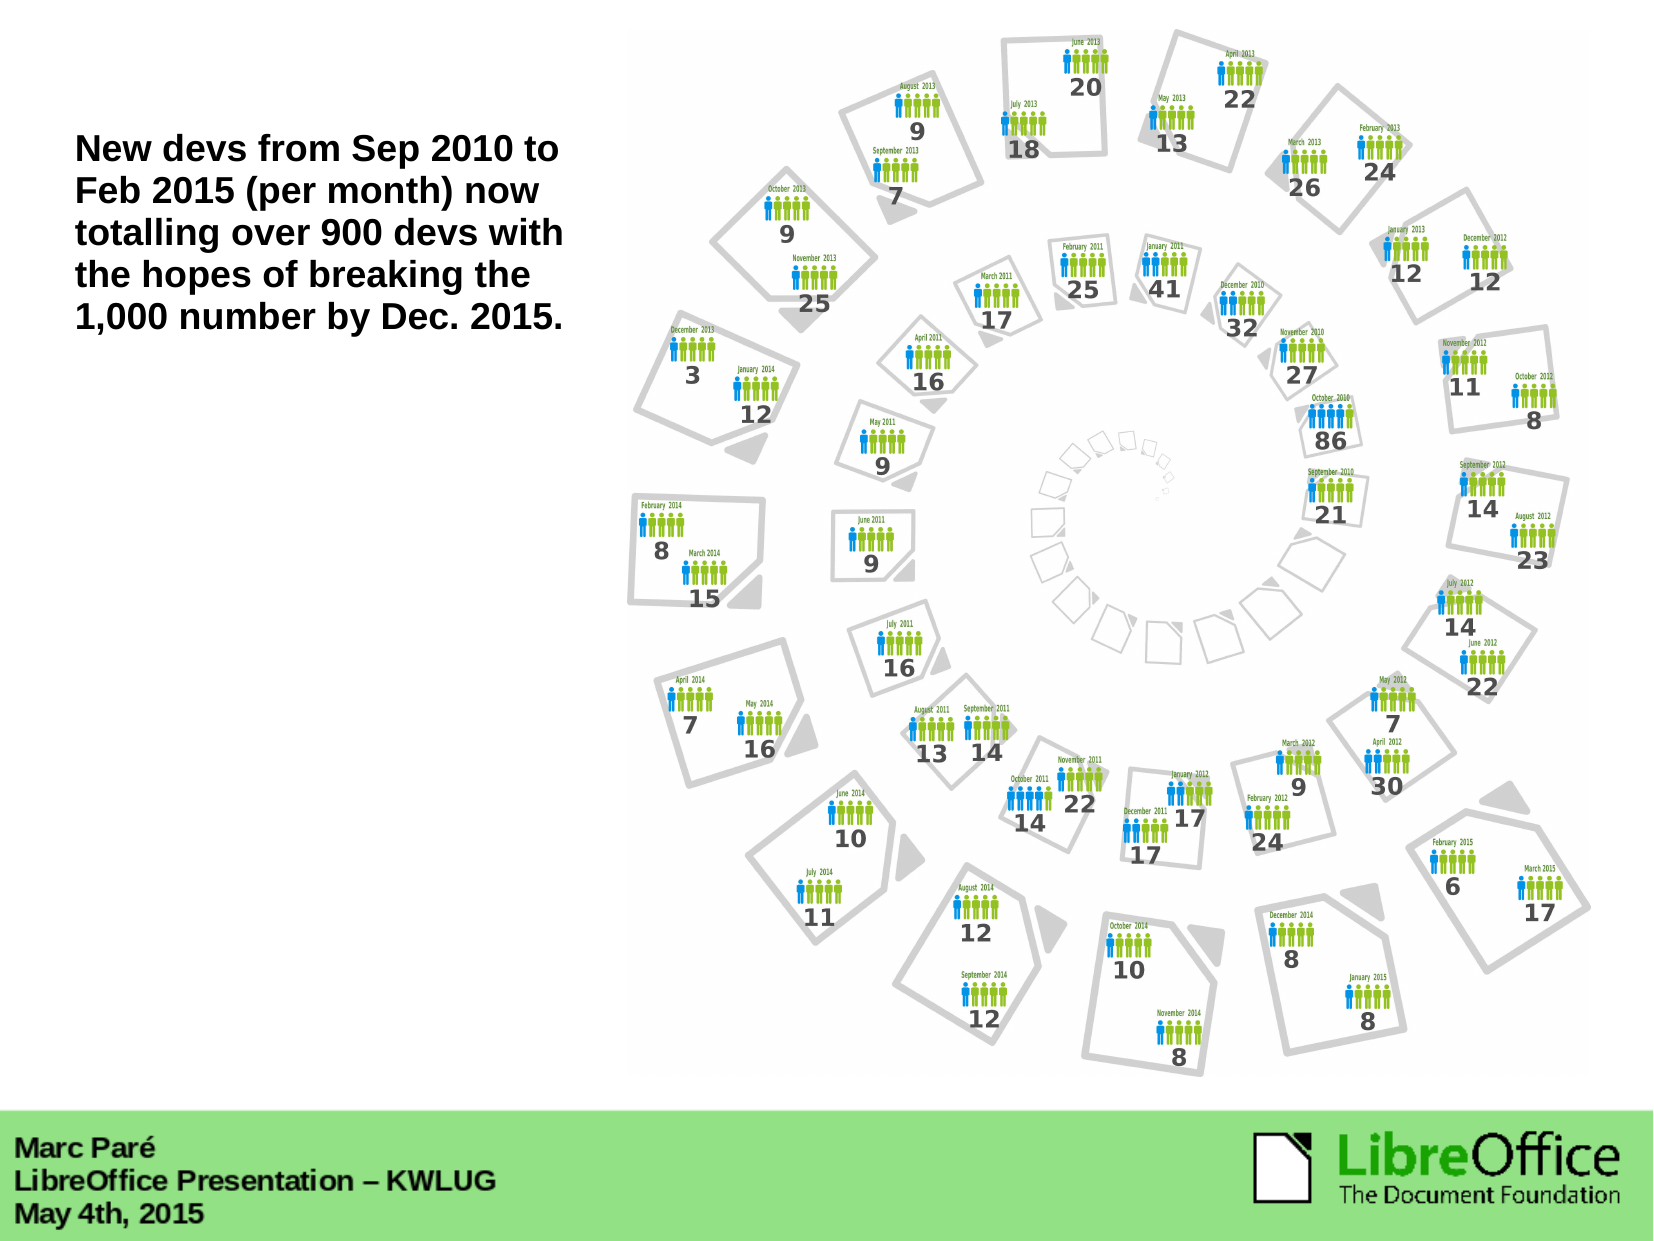

New devs from Sep 2010 to Feb 2015 (per month) now totalling over 900 devs with the hopes of breaking the 1,000 number by Dec. 2015.